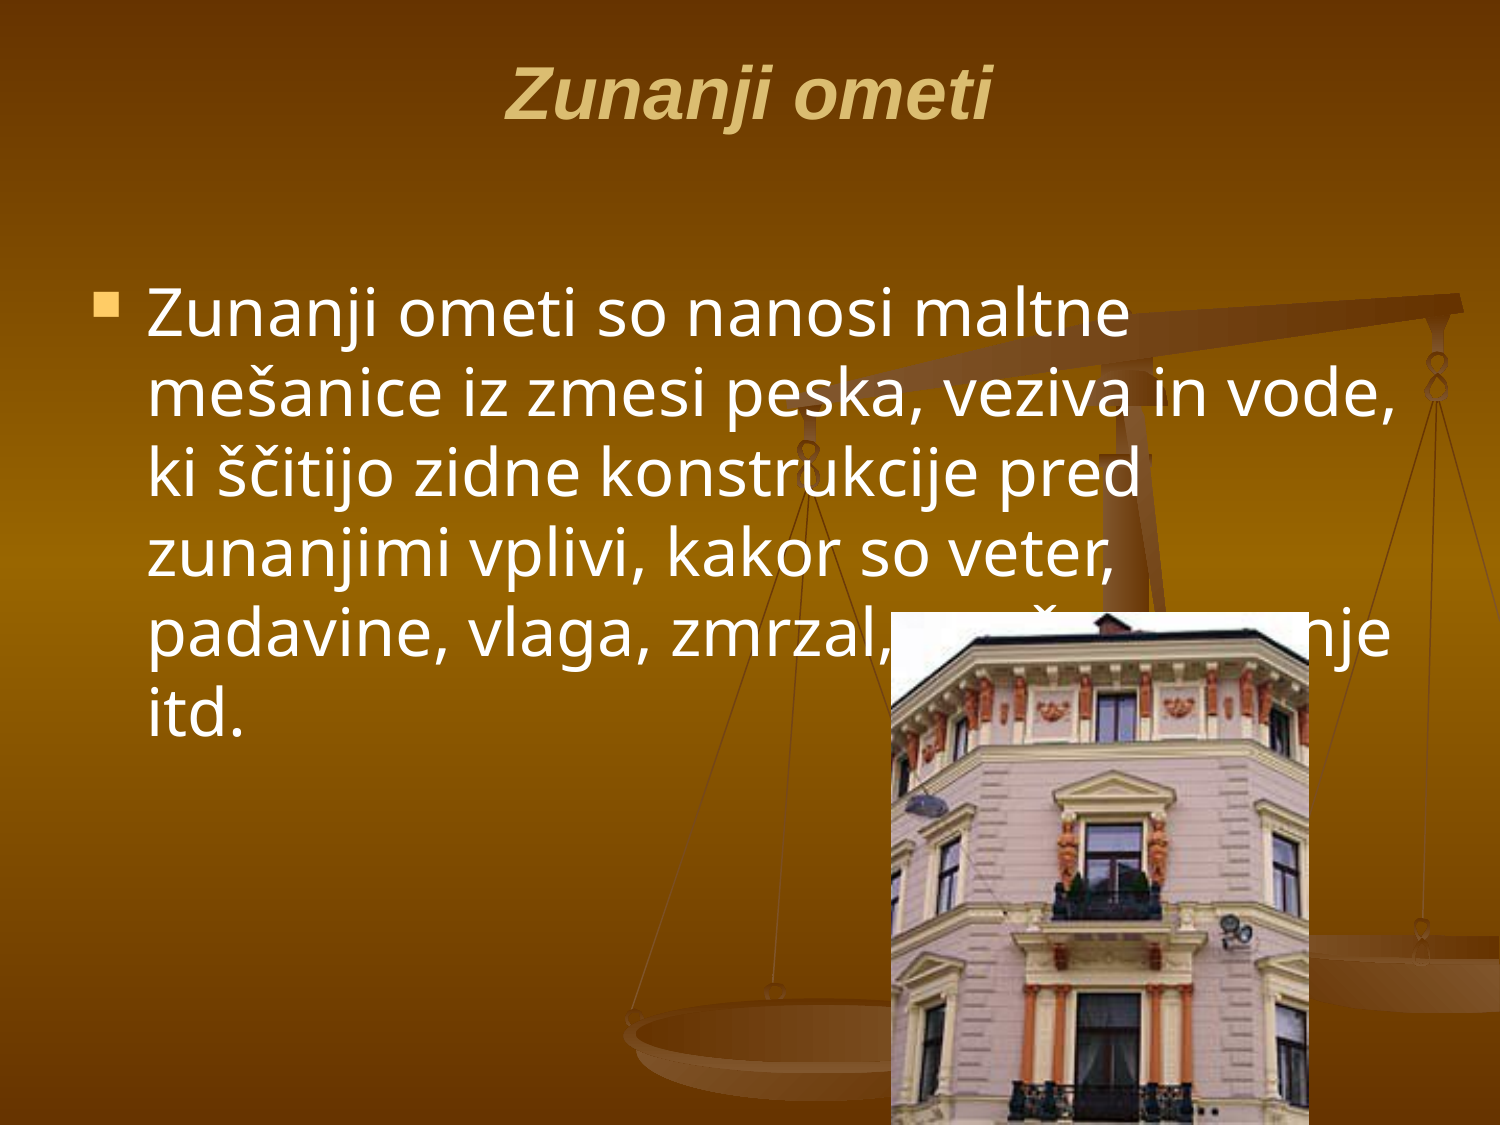

# Zunanji ometi
Zunanji ometi so nanosi maltne mešanice iz zmesi peska, veziva in vode, ki ščitijo zidne konstrukcije pred zunanjimi vplivi, kakor so veter, padavine, vlaga, zmrzal, sončno sevanje itd.